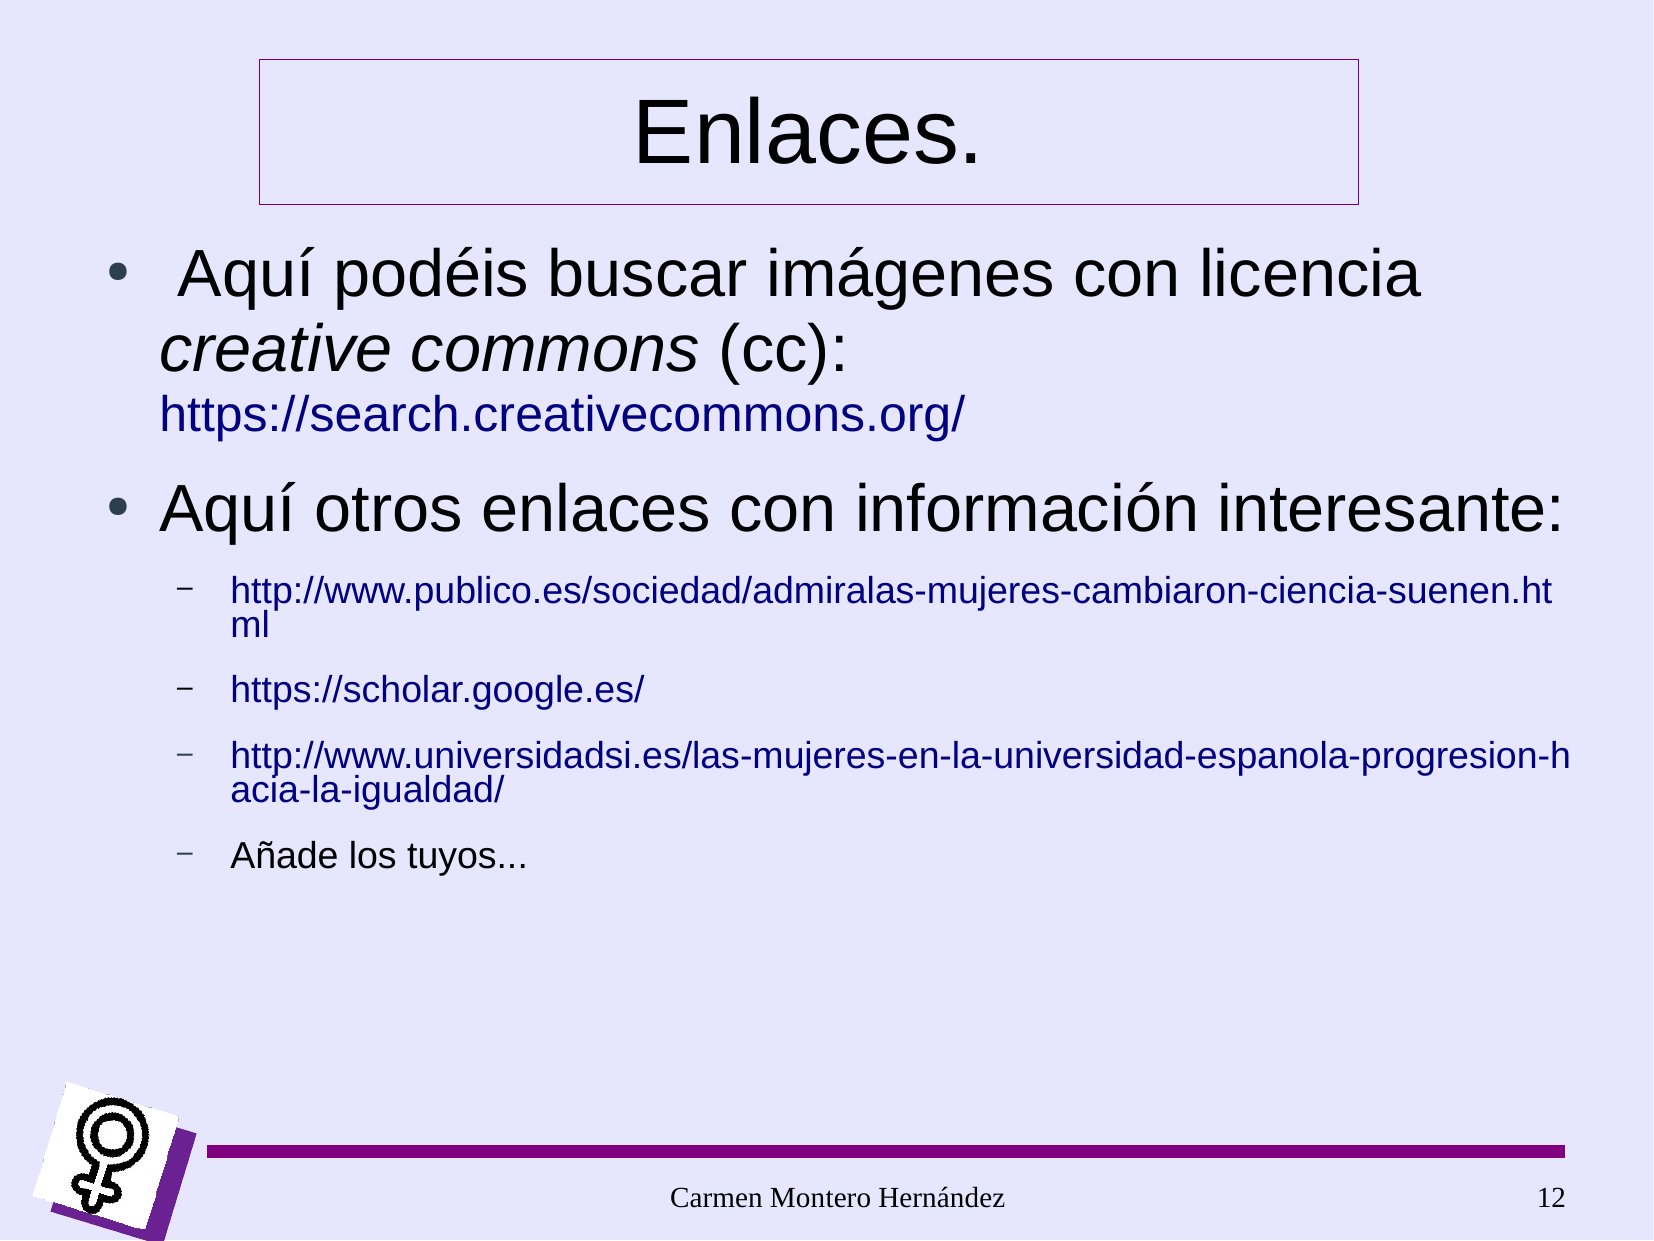

# Enlaces.
 Aquí podéis buscar imágenes con licencia creative commons (cc): https://search.creativecommons.org/
Aquí otros enlaces con información interesante:
http://www.publico.es/sociedad/admiralas-mujeres-cambiaron-ciencia-suenen.html
https://scholar.google.es/
http://www.universidadsi.es/las-mujeres-en-la-universidad-espanola-progresion-hacia-la-igualdad/
Añade los tuyos...
Carmen Montero Hernández
12